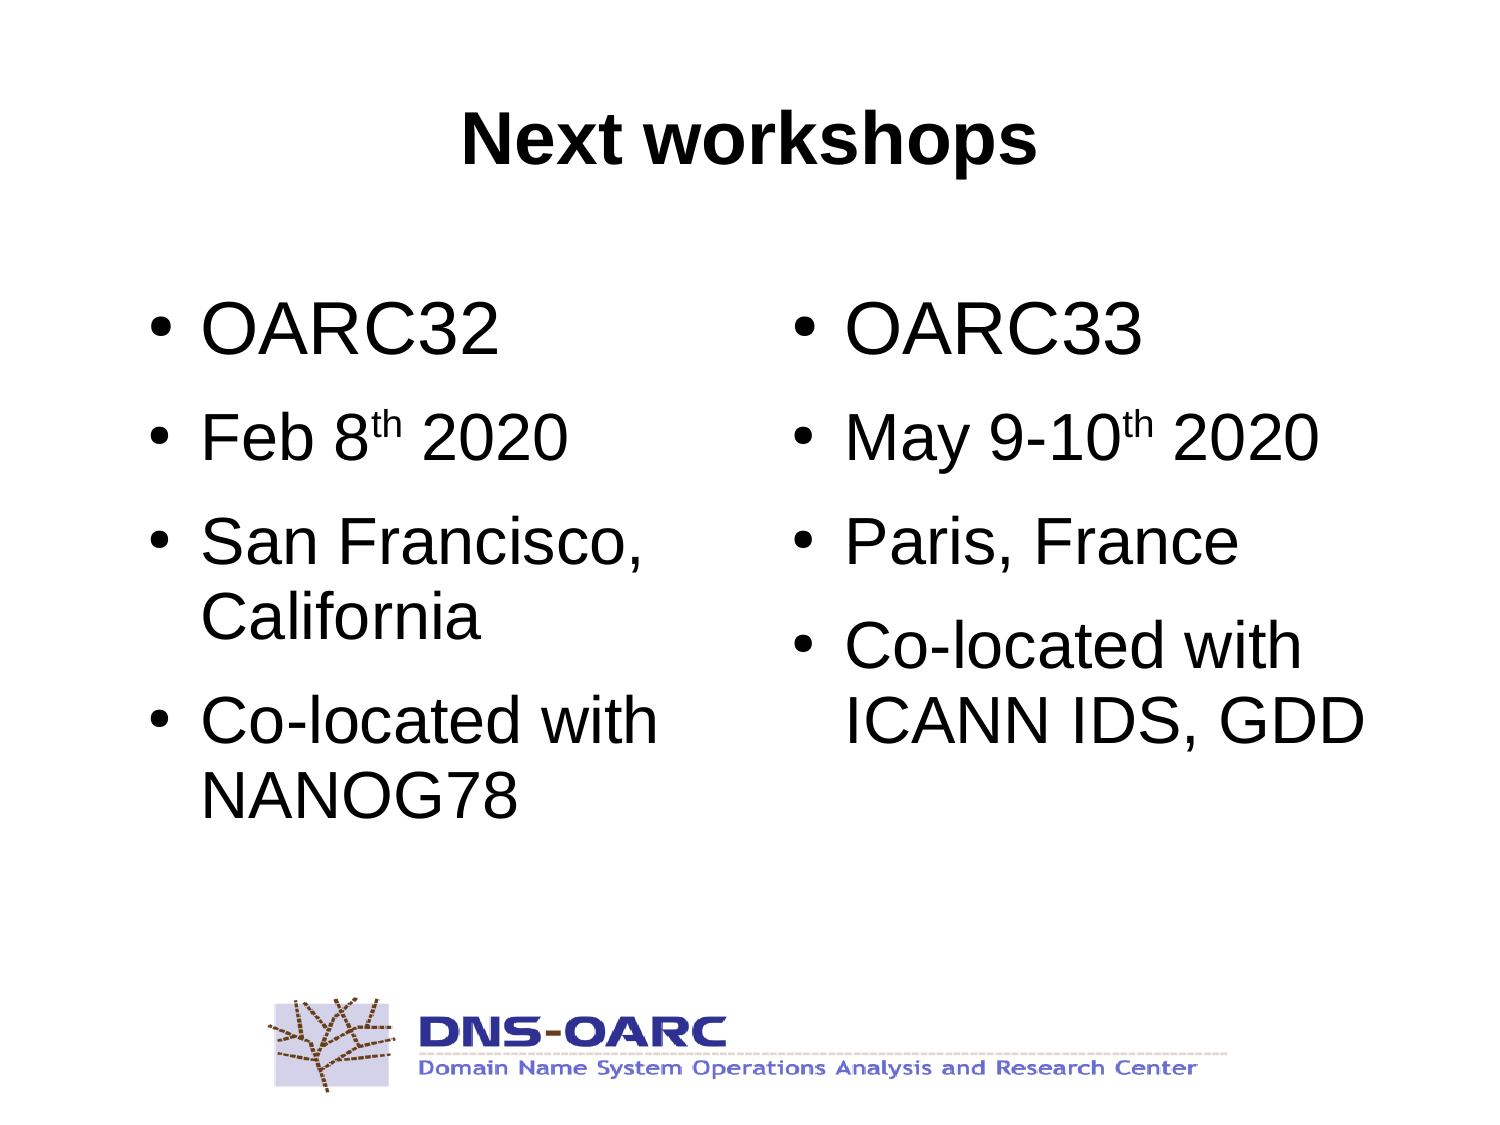

# Next workshops
OARC32
Feb 8th 2020
San Francisco, California
Co-located with NANOG78
OARC33
May 9-10th 2020
Paris, France
Co-located with ICANN IDS, GDD